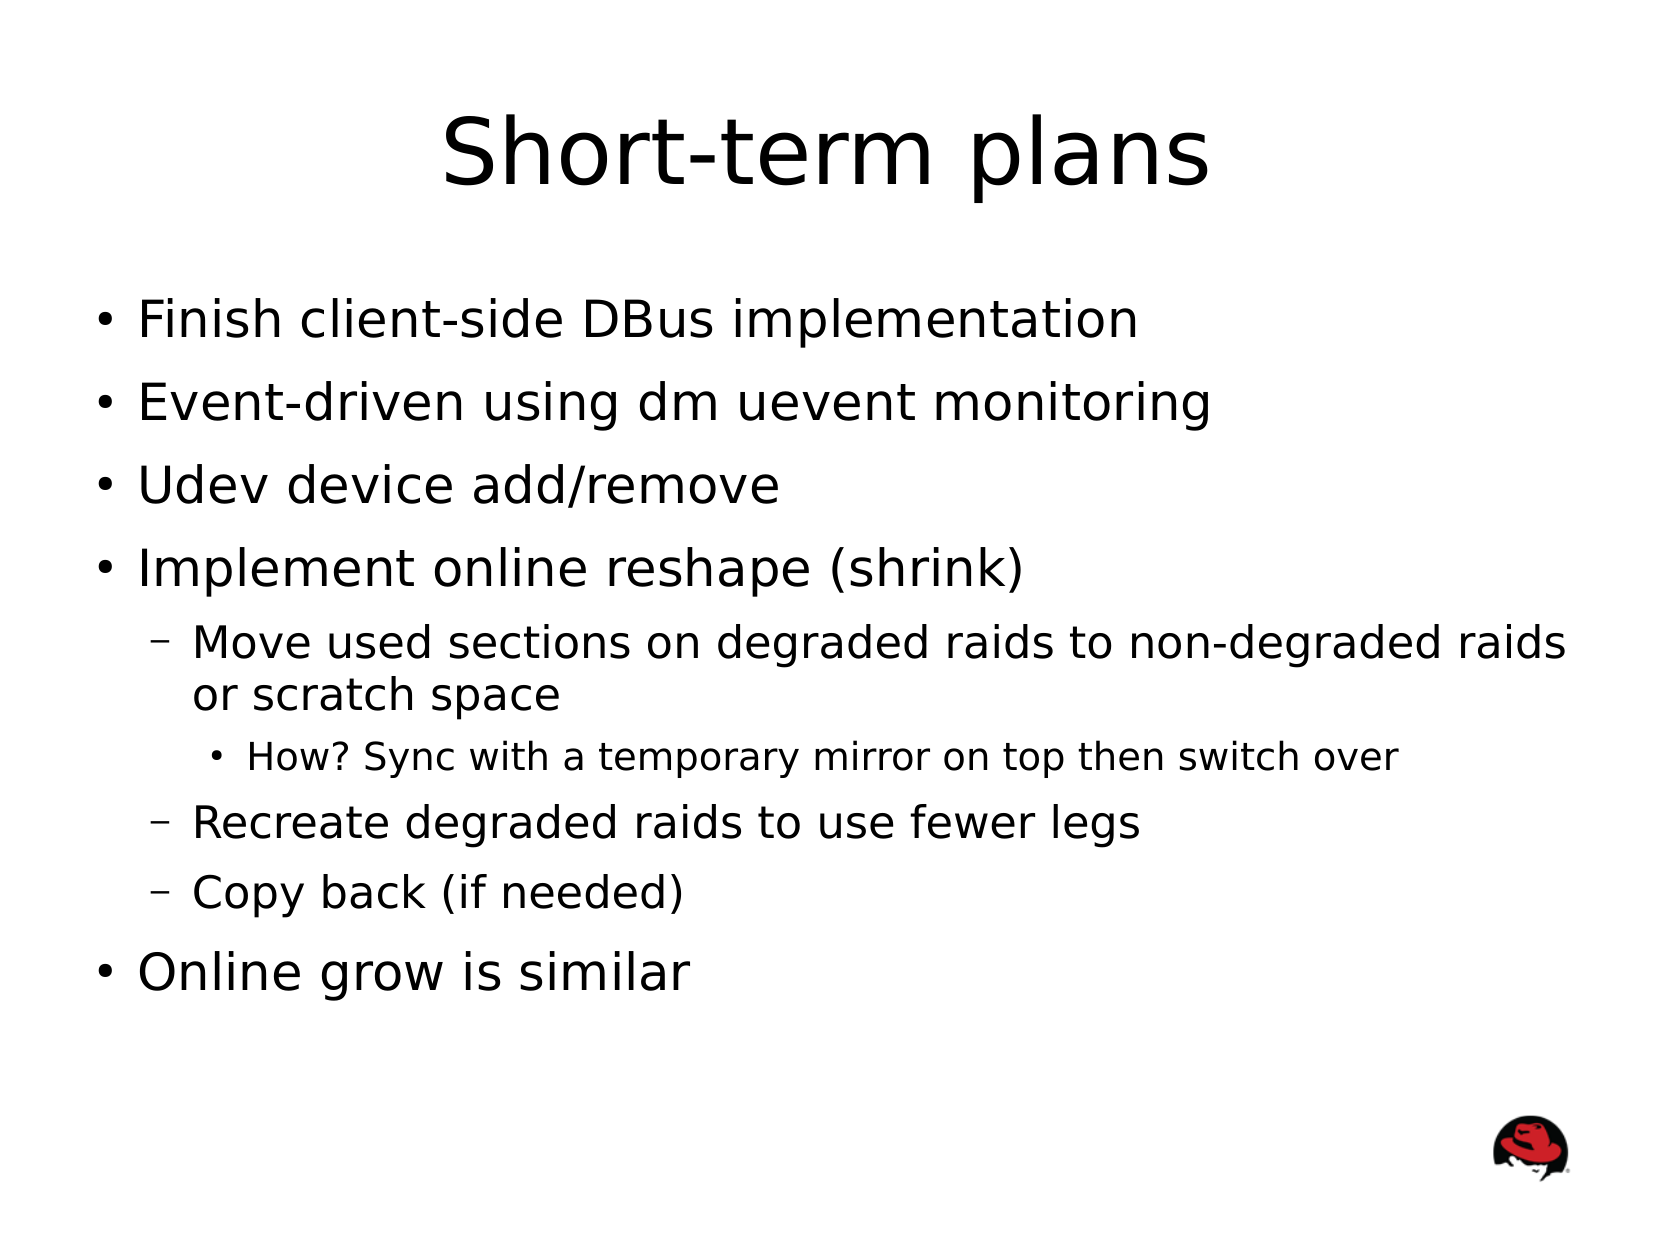

# Short-term plans
Finish client-side DBus implementation
Event-driven using dm uevent monitoring
Udev device add/remove
Implement online reshape (shrink)
Move used sections on degraded raids to non-degraded raids or scratch space
How? Sync with a temporary mirror on top then switch over
Recreate degraded raids to use fewer legs
Copy back (if needed)
Online grow is similar